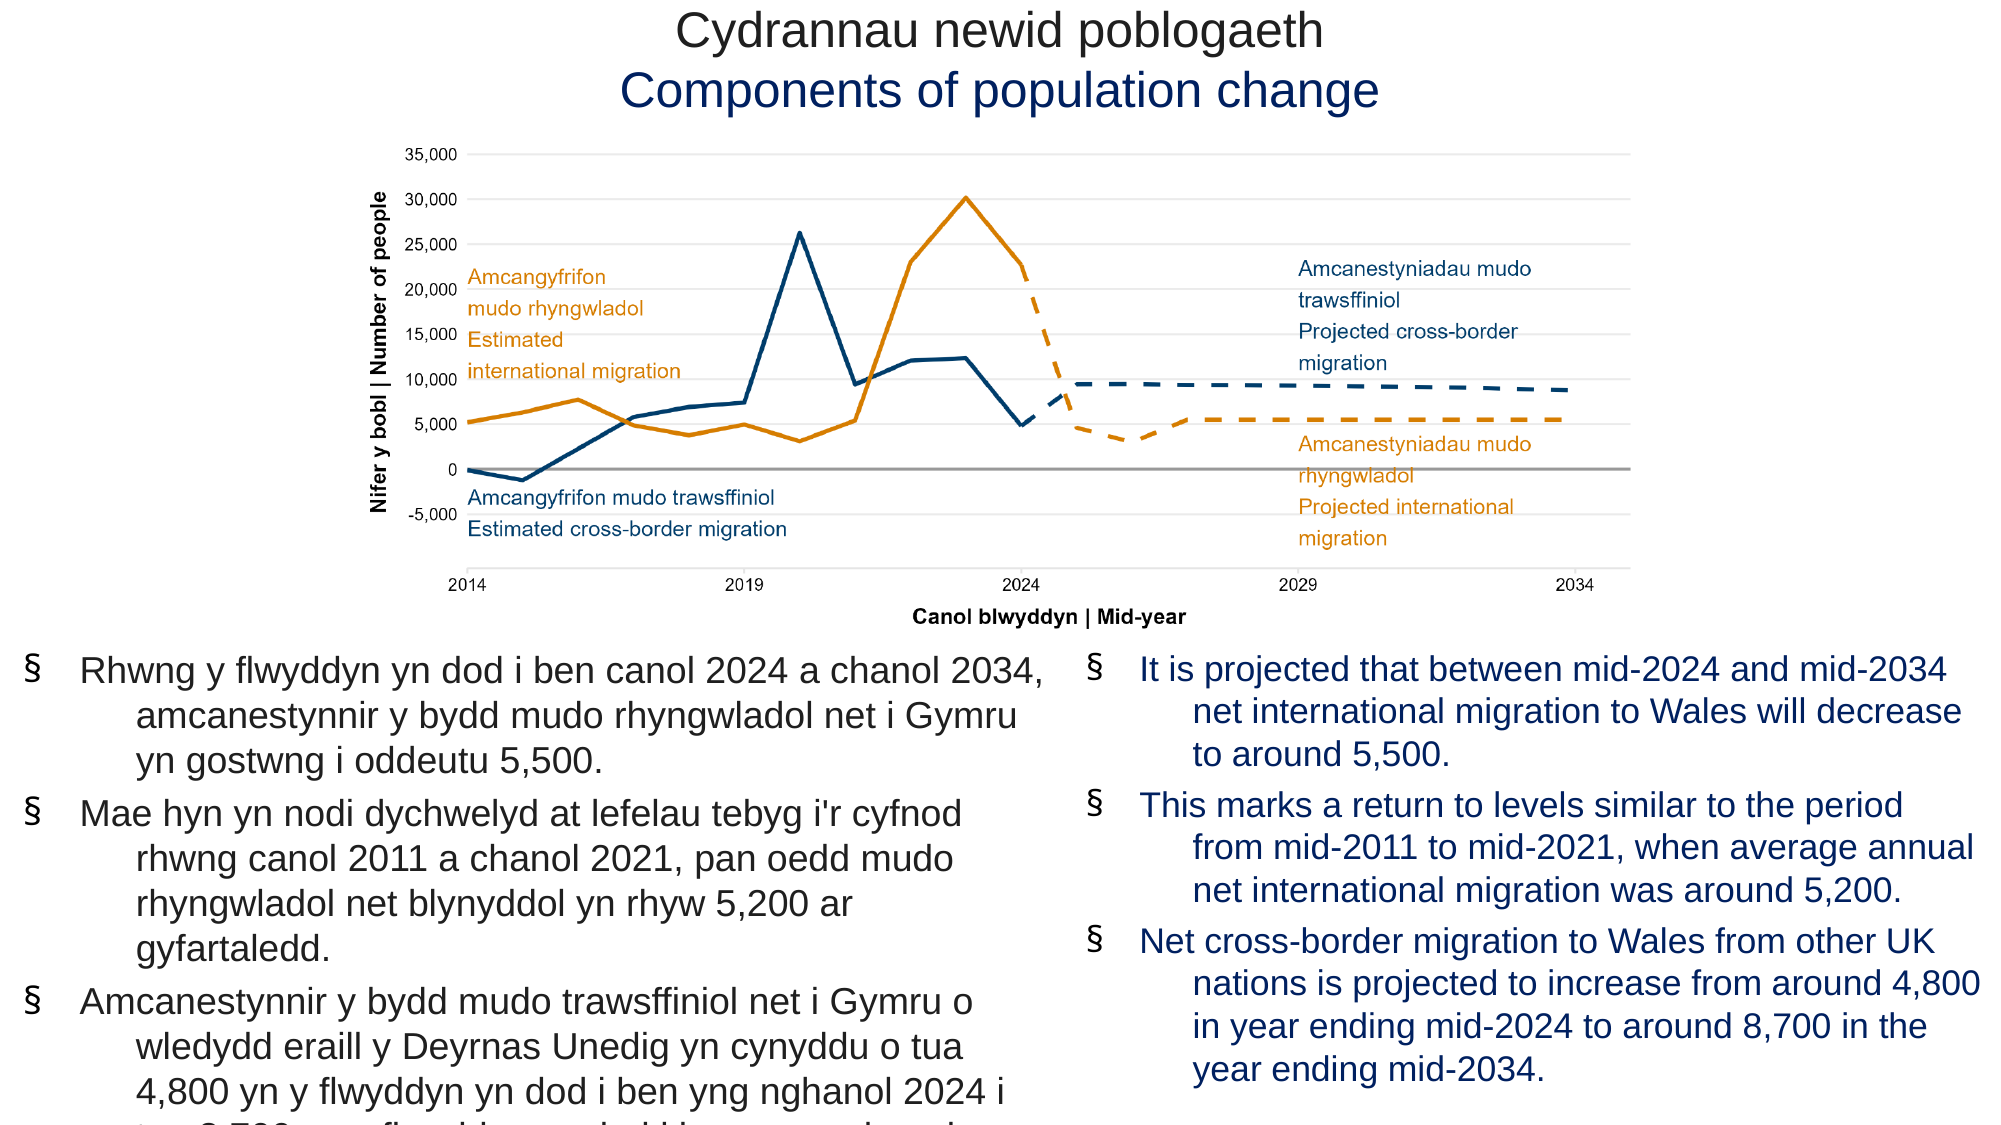

Cydrannau newid poblogaeth
Components of population change
Rhwng y flwyddyn yn dod i ben canol 2024 a chanol 2034, amcanestynnir y bydd mudo rhyngwladol net i Gymru yn gostwng i oddeutu 5,500.
Mae hyn yn nodi dychwelyd at lefelau tebyg i'r cyfnod rhwng canol 2011 a chanol 2021, pan oedd mudo rhyngwladol net blynyddol yn rhyw 5,200 ar gyfartaledd.
Amcanestynnir y bydd mudo trawsffiniol net i Gymru o wledydd eraill y Deyrnas Unedig yn cynyddu o tua 4,800 yn y flwyddyn yn dod i ben yng nghanol 2024 i tua 8,700 yn y flwyddyn yn dod i ben yng nghanol 2034.
# It is projected that between mid-2024 and mid-2034 net international migration to Wales will decrease to around 5,500.
This marks a return to levels similar to the period from mid-2011 to mid-2021, when average annual net international migration was around 5,200.
Net cross-border migration to Wales from other UK nations is projected to increase from around 4,800 in year ending mid-2024 to around 8,700 in the year ending mid-2034.